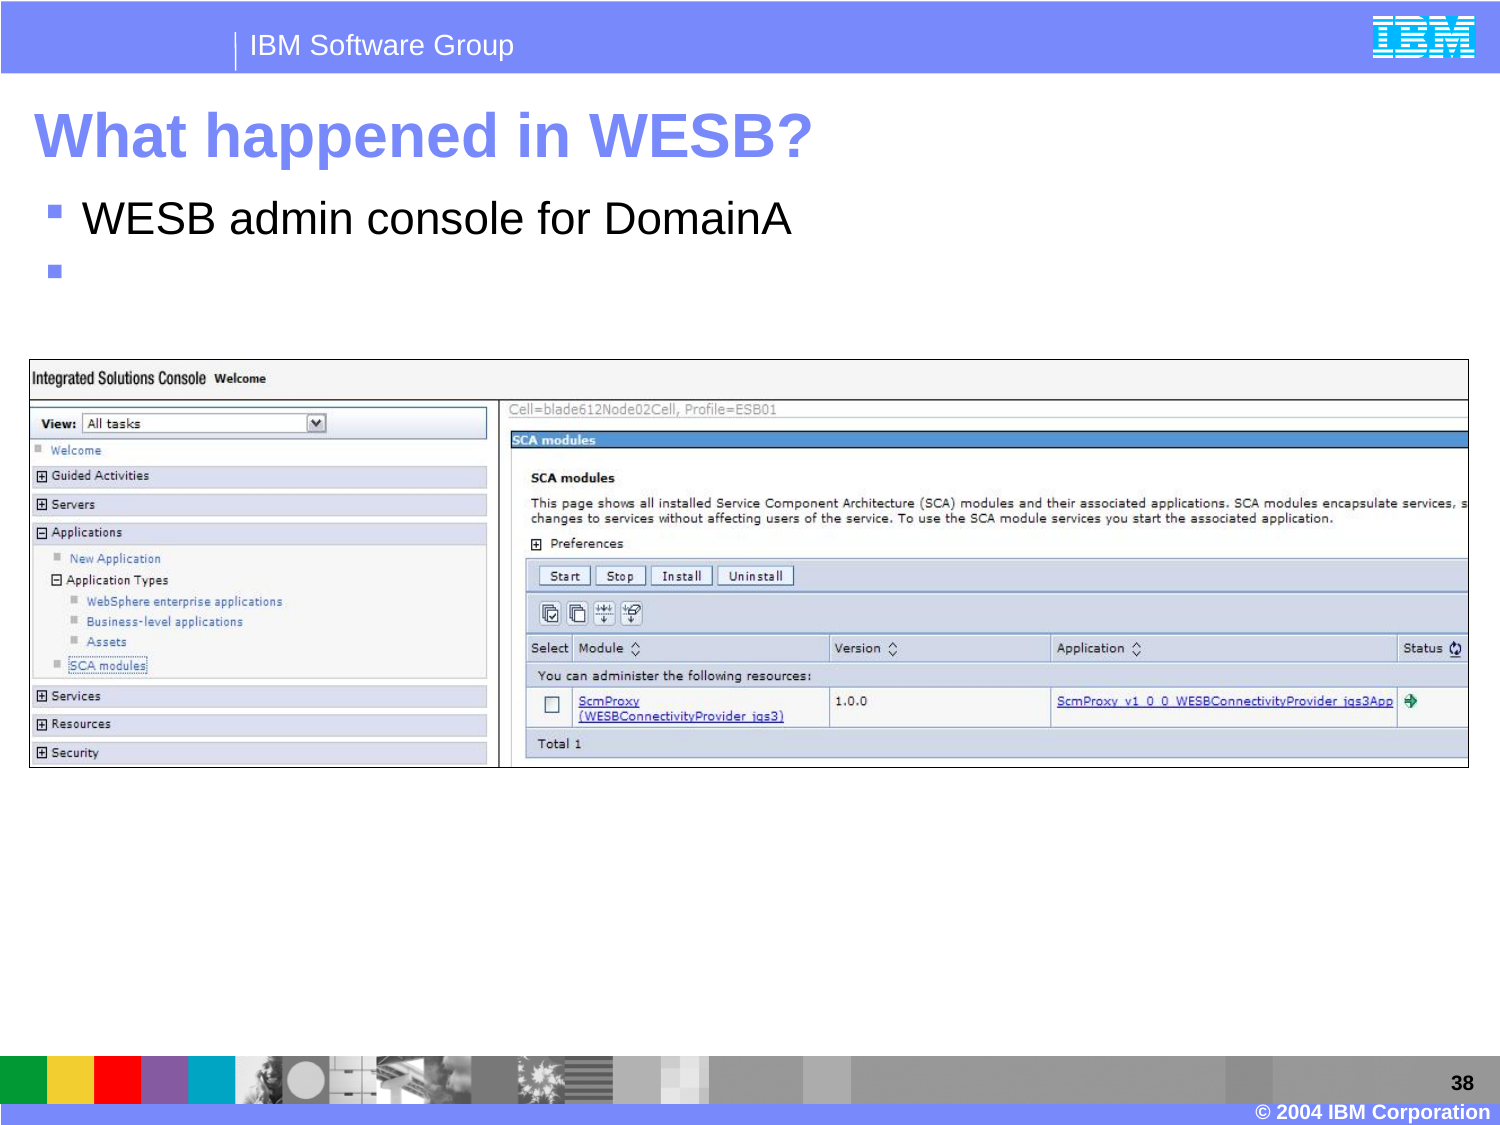

# What happened in WESB?
WESB admin console for DomainA
38